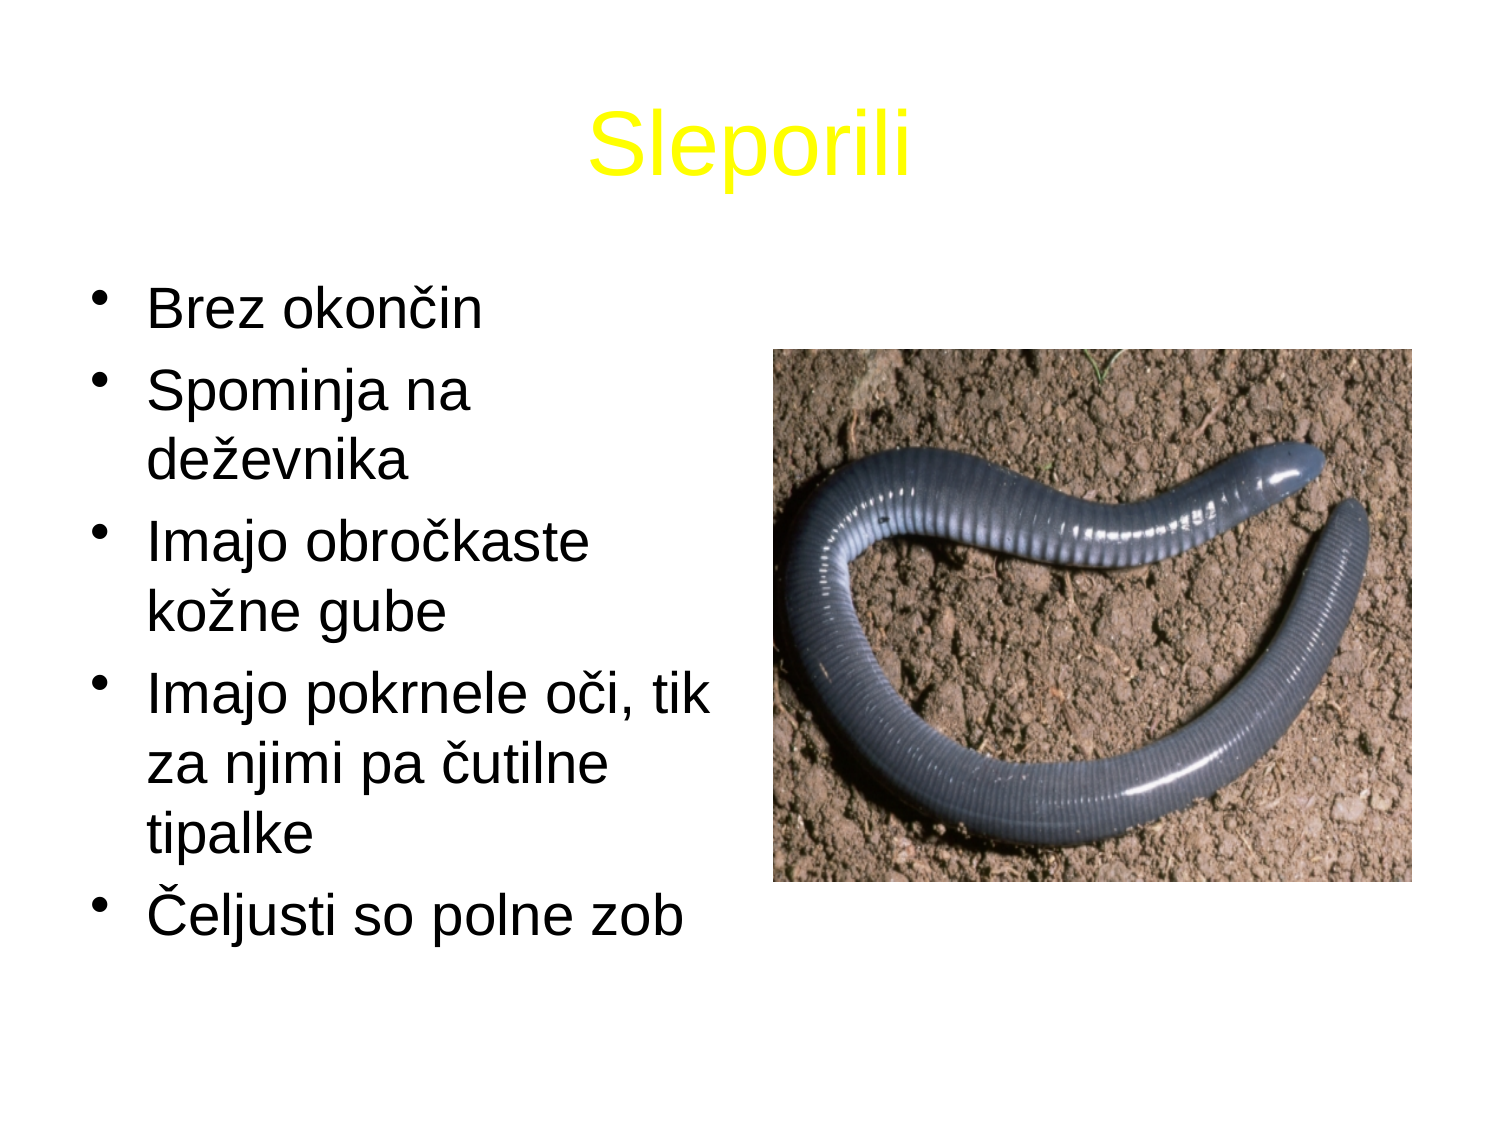

# Sleporili
Brez okončin
Spominja na deževnika
Imajo obročkaste kožne gube
Imajo pokrnele oči, tik za njimi pa čutilne tipalke
Čeljusti so polne zob